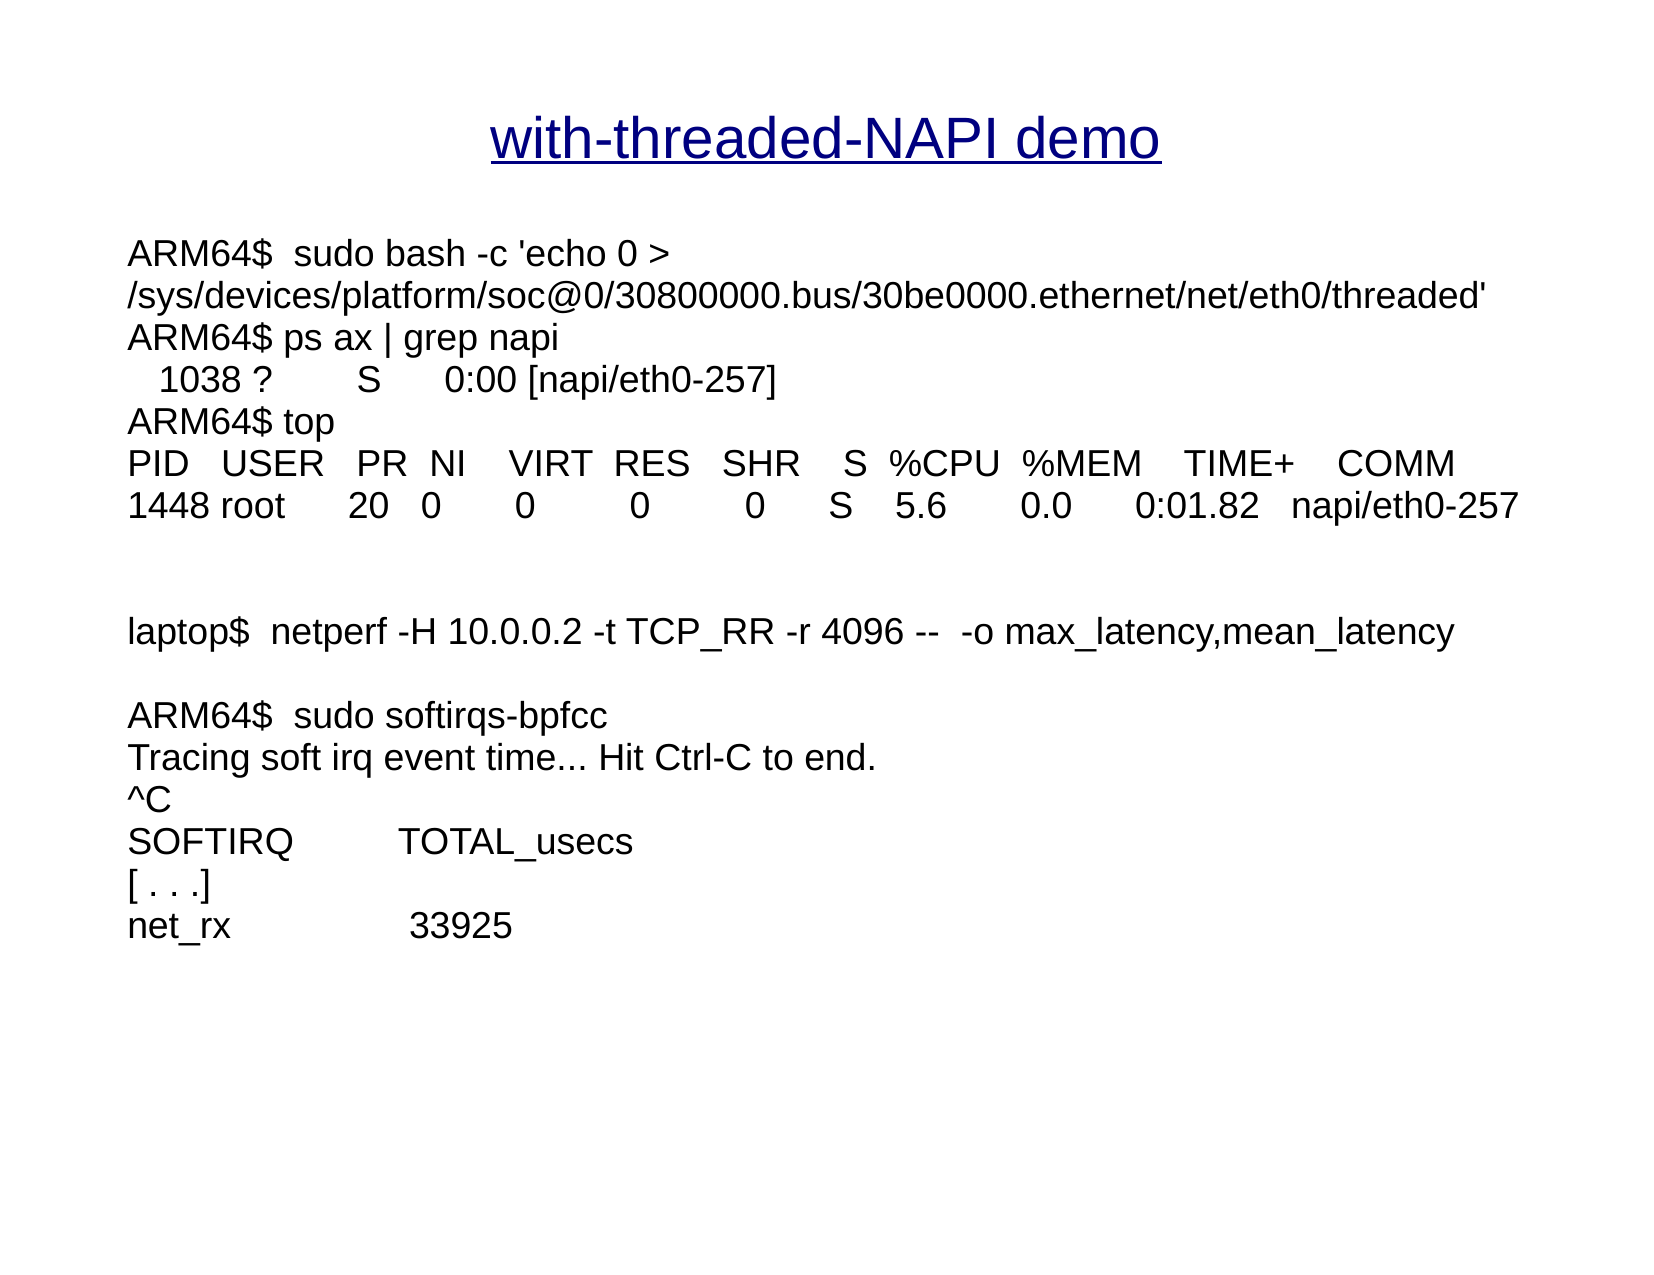

# with-threaded-NAPI demo
ARM64$ sudo bash -c 'echo 0 > /sys/devices/platform/soc@0/30800000.bus/30be0000.ethernet/net/eth0/threaded'
ARM64$ ps ax | grep napi
 1038 ? S 0:00 [napi/eth0-257]
ARM64$ top
PID USER PR NI VIRT RES SHR S %CPU %MEM TIME+ COMM
1448 root 20 0 0 0 0 S 5.6 0.0 0:01.82 napi/eth0-257
laptop$ netperf -H 10.0.0.2 -t TCP_RR -r 4096 -- -o max_latency,mean_latency
ARM64$ sudo softirqs-bpfcc
Tracing soft irq event time... Hit Ctrl-C to end.
^C
SOFTIRQ TOTAL_usecs
[ . . .]
net_rx 33925